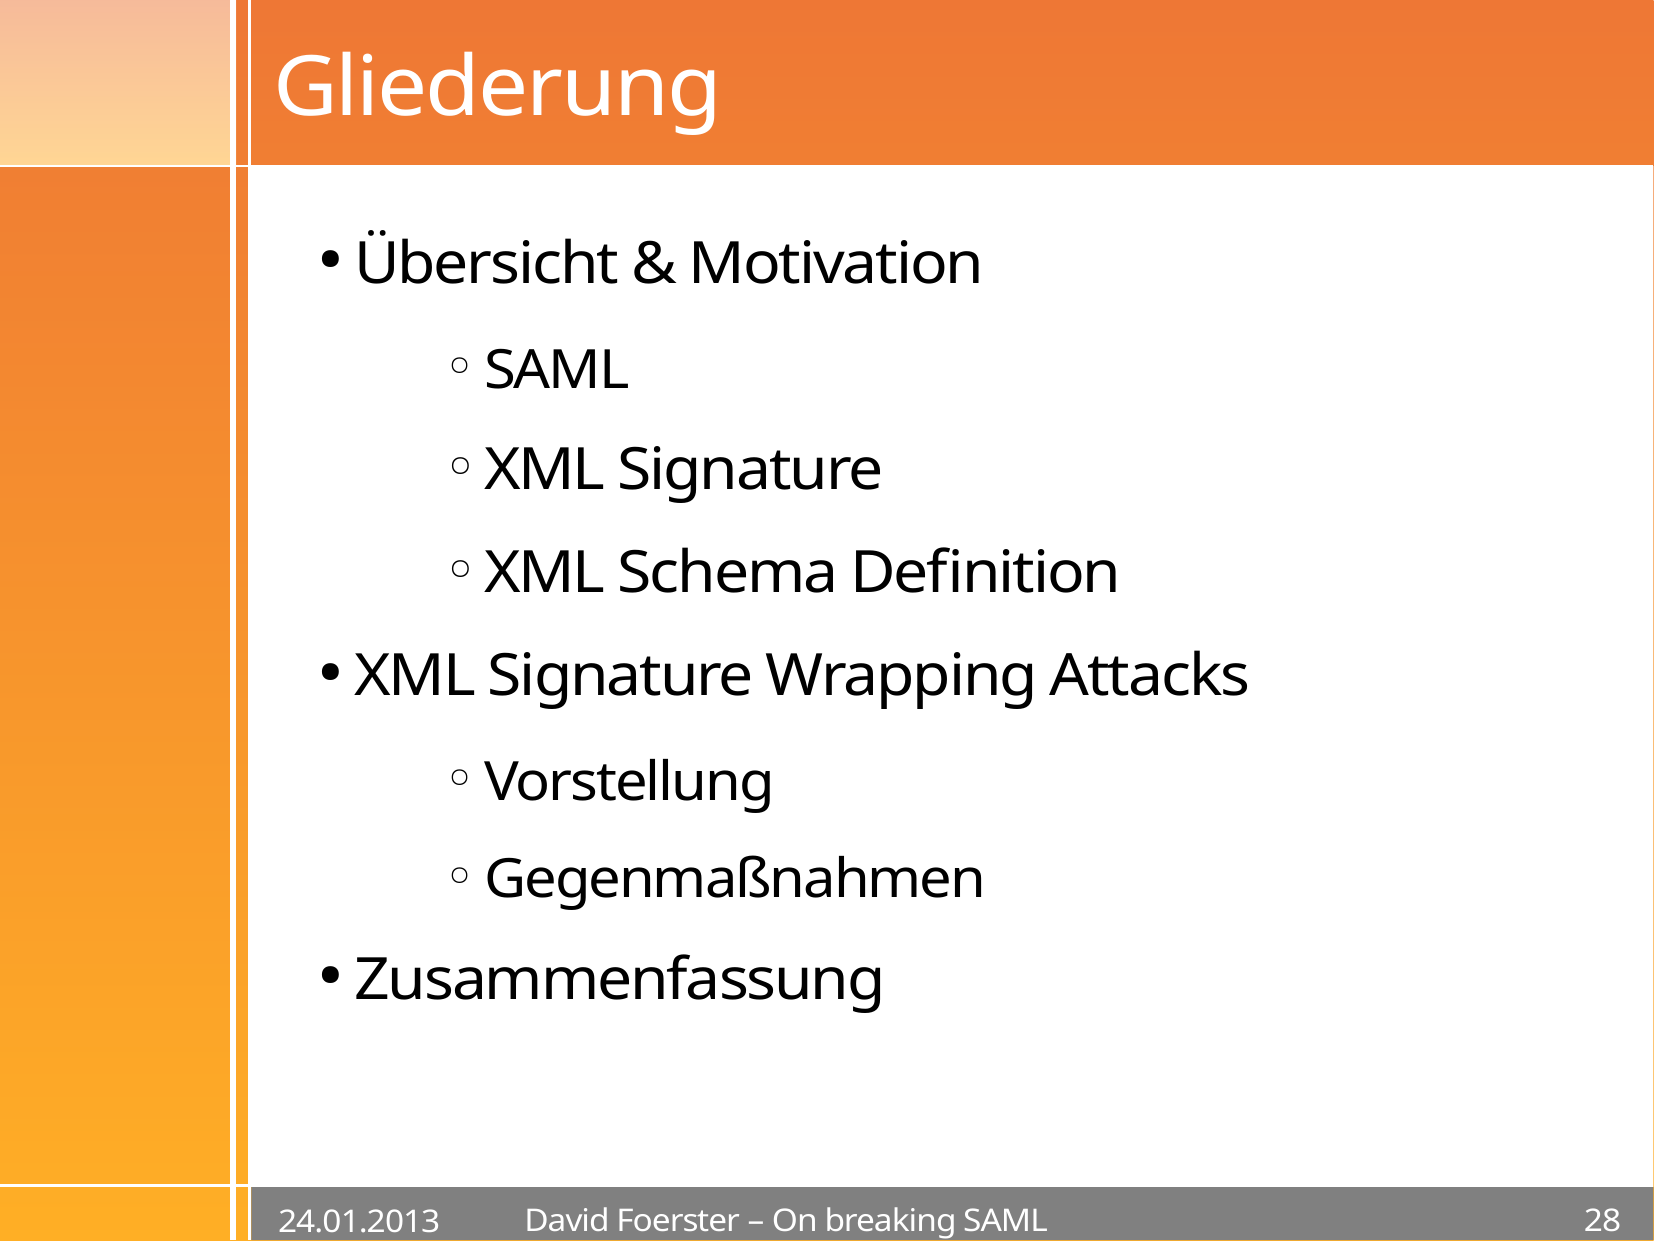

# Gliederung
Übersicht & Motivation
SAML
XML Signature
XML Schema Definition
XML Signature Wrapping Attacks
Vorstellung
Gegenmaßnahmen
Zusammenfassung